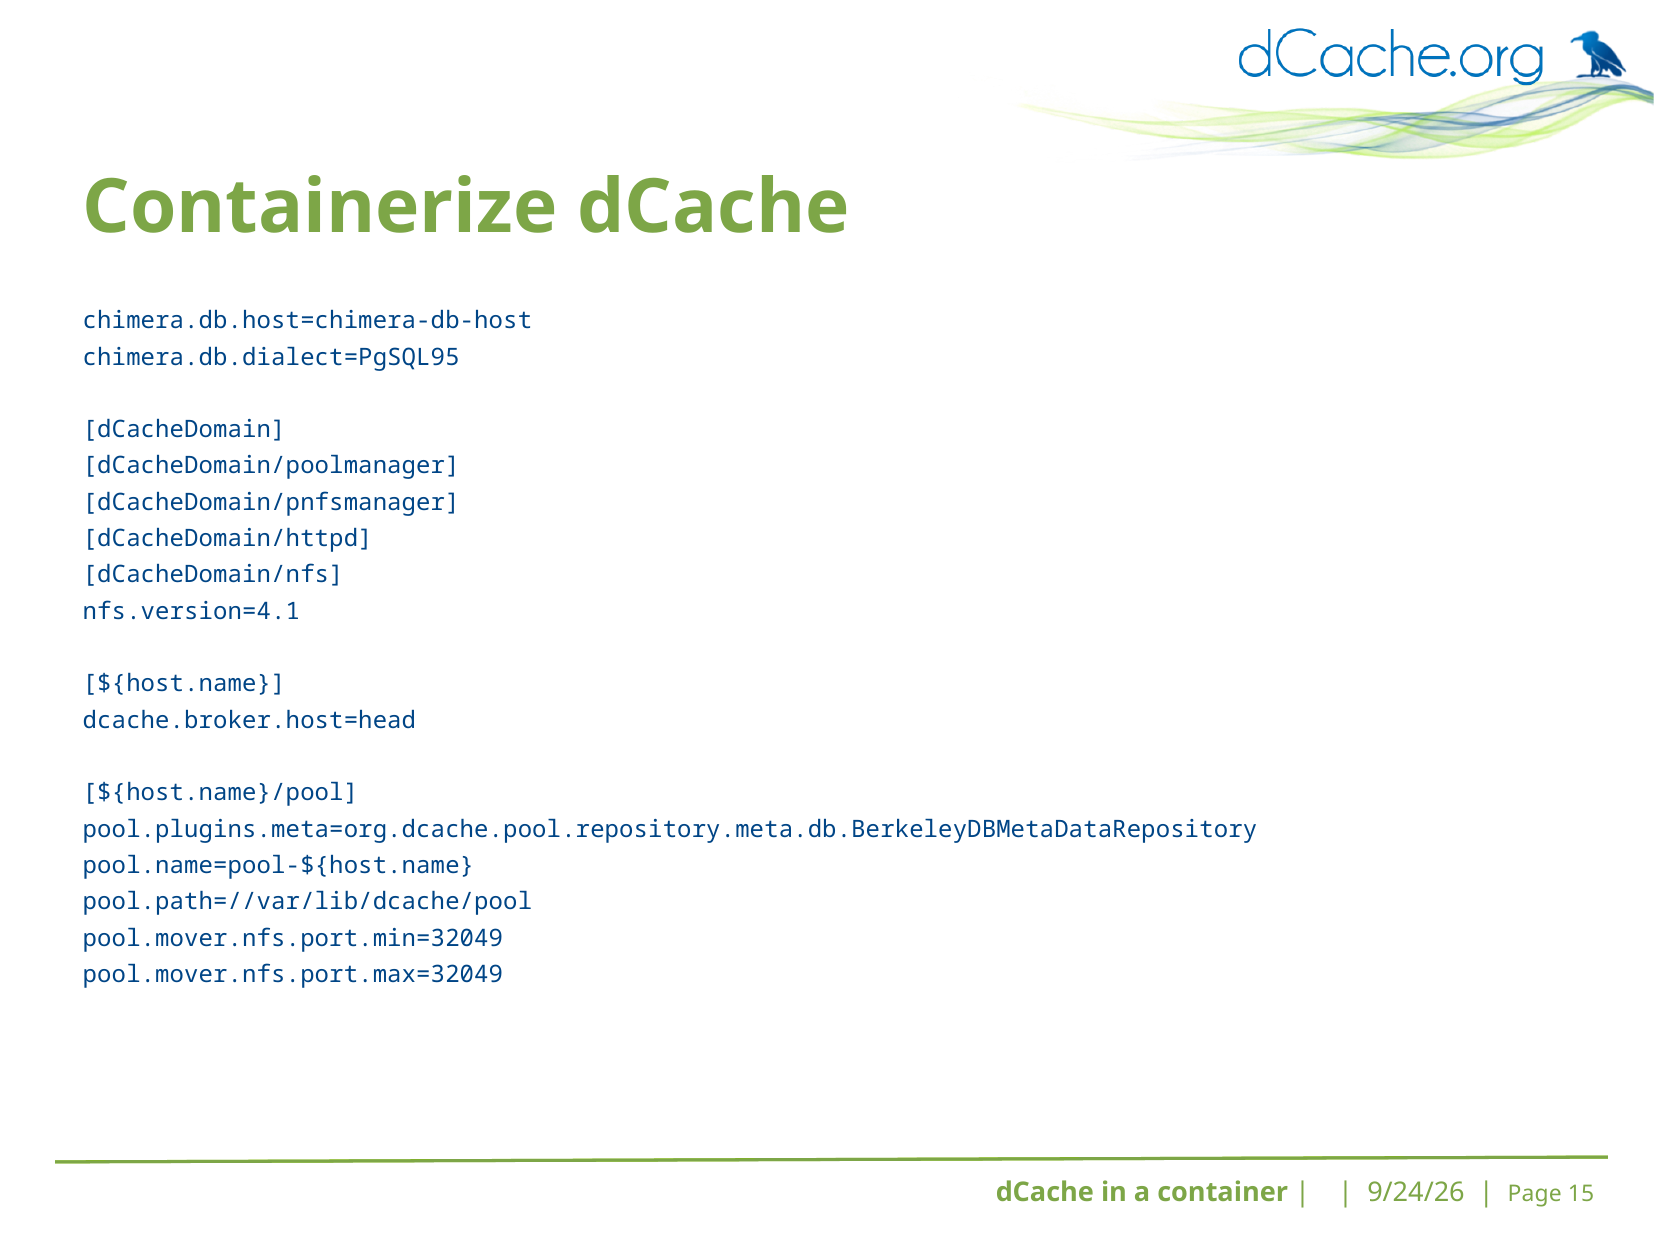

# Containerize dCache
chimera.db.host=chimera-db-host
chimera.db.dialect=PgSQL95
[dCacheDomain]
[dCacheDomain/poolmanager]
[dCacheDomain/pnfsmanager]
[dCacheDomain/httpd]
[dCacheDomain/nfs]
nfs.version=4.1
[${host.name}]
dcache.broker.host=head
[${host.name}/pool]
pool.plugins.meta=org.dcache.pool.repository.meta.db.BerkeleyDBMetaDataRepository
pool.name=pool-${host.name}
pool.path=//var/lib/dcache/pool
pool.mover.nfs.port.min=32049
pool.mover.nfs.port.max=32049
15